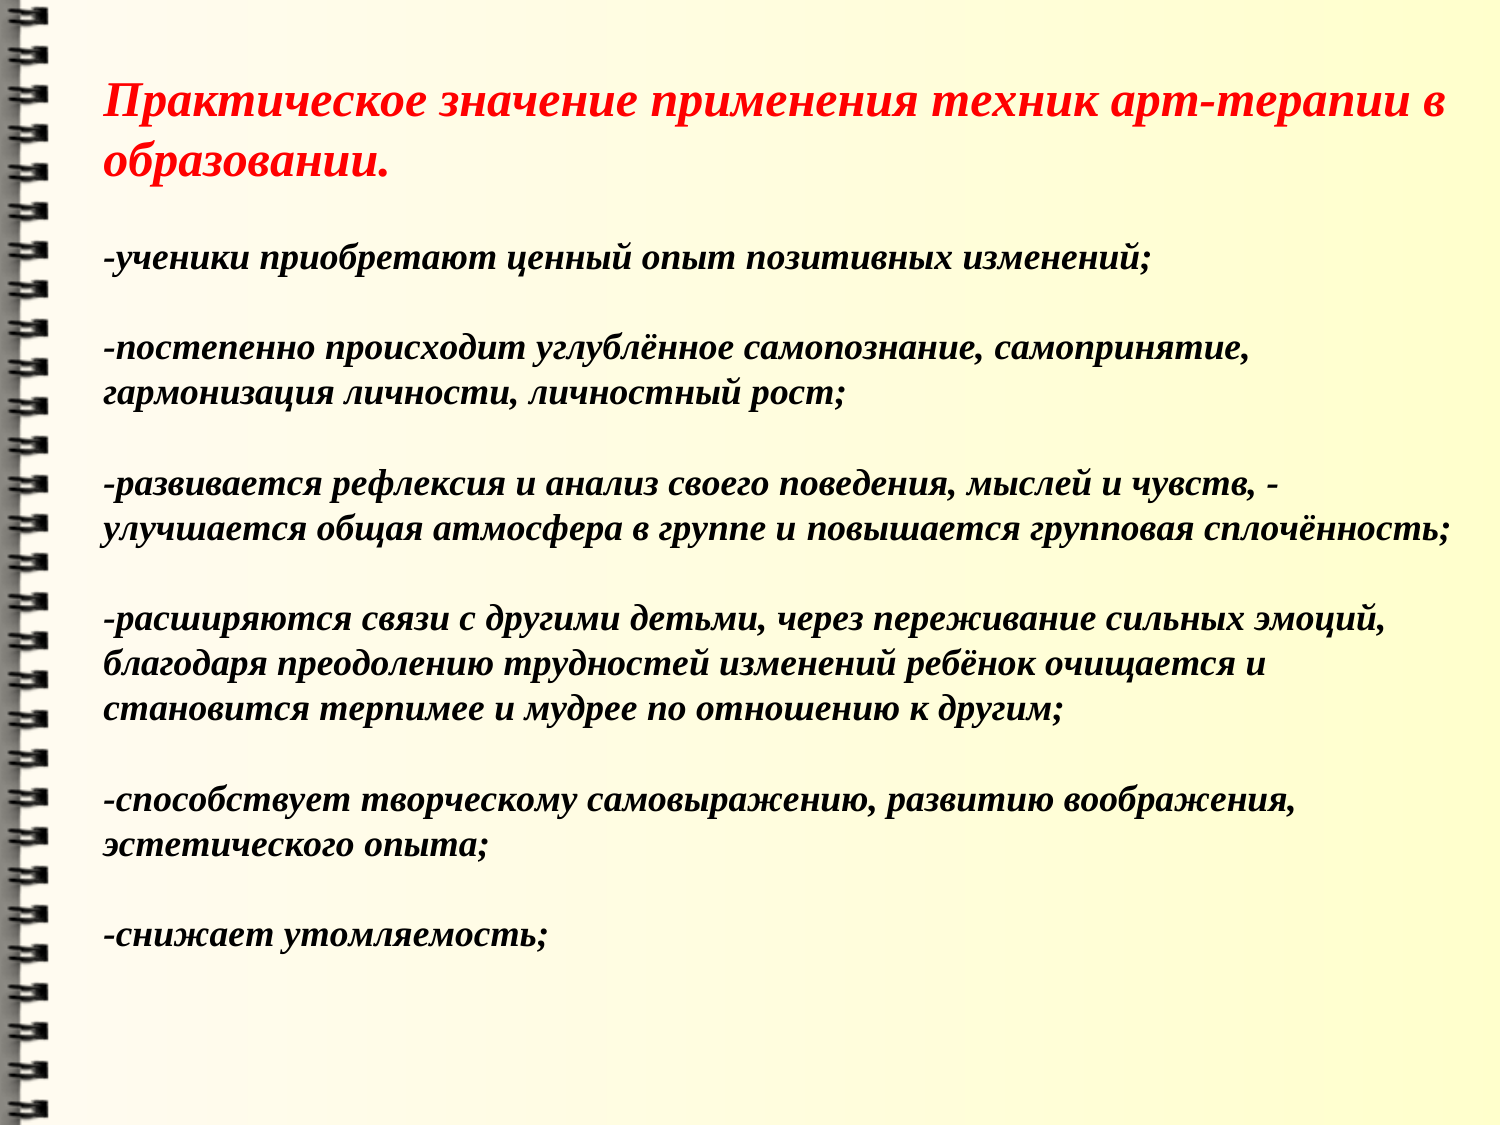

Практическое значение применения техник арт-терапии в образовании.
-ученики приобретают ценный опыт позитивных изменений;
-постепенно происходит углублённое самопознание, самопринятие, гармонизация личности, личностный рост;
-развивается рефлексия и анализ своего поведения, мыслей и чувств, -улучшается общая атмосфера в группе и повышается групповая сплочённость;
-расширяются связи с другими детьми, через переживание сильных эмоций, благодаря преодолению трудностей изменений ребёнок очищается и становится терпимее и мудрее по отношению к другим;
-способствует творческому самовыражению, развитию воображения, эстетического опыта;
-снижает утомляемость;